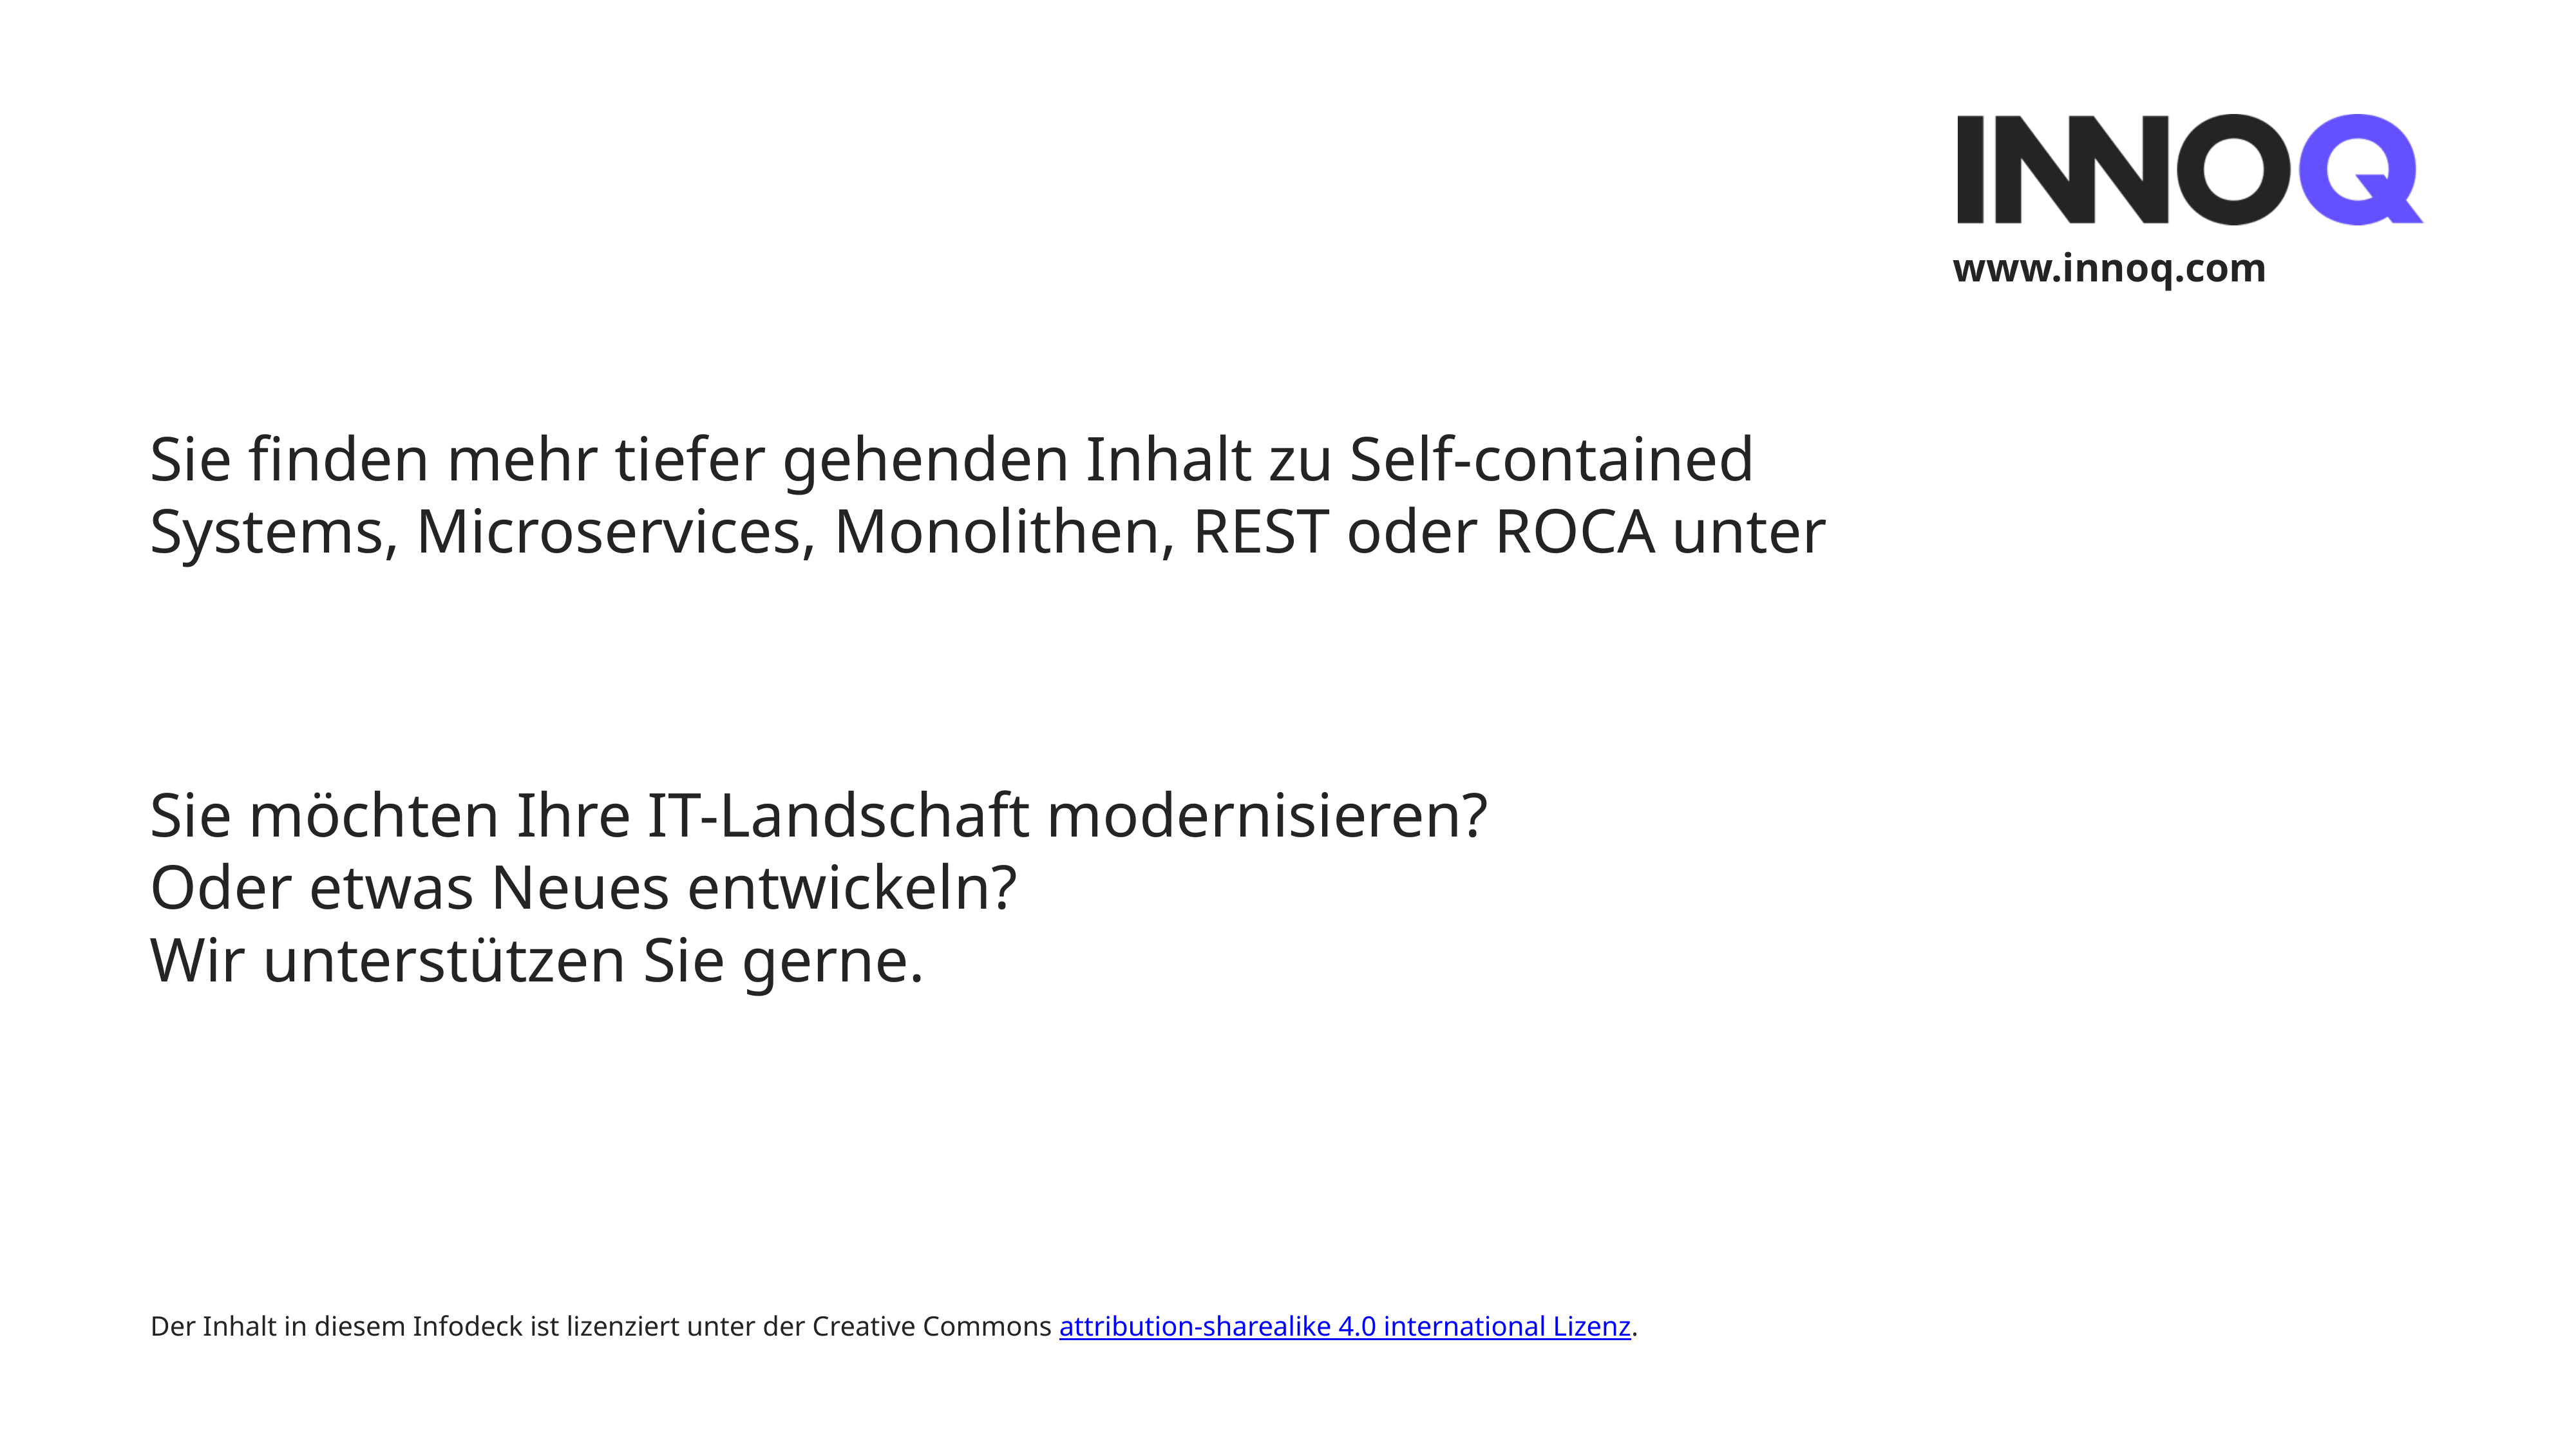

www.innoq.com
Sie finden mehr tiefer gehenden Inhalt zu Self-contained Systems, Microservices, Monolithen, REST oder ROCA unter
Sie möchten Ihre IT-Landschaft modernisieren?
Oder etwas Neues entwickeln?
Wir unterstützen Sie gerne.
Der Inhalt in diesem Infodeck ist lizenziert unter der Creative Commons attribution-sharealike 4.0 international Lizenz.